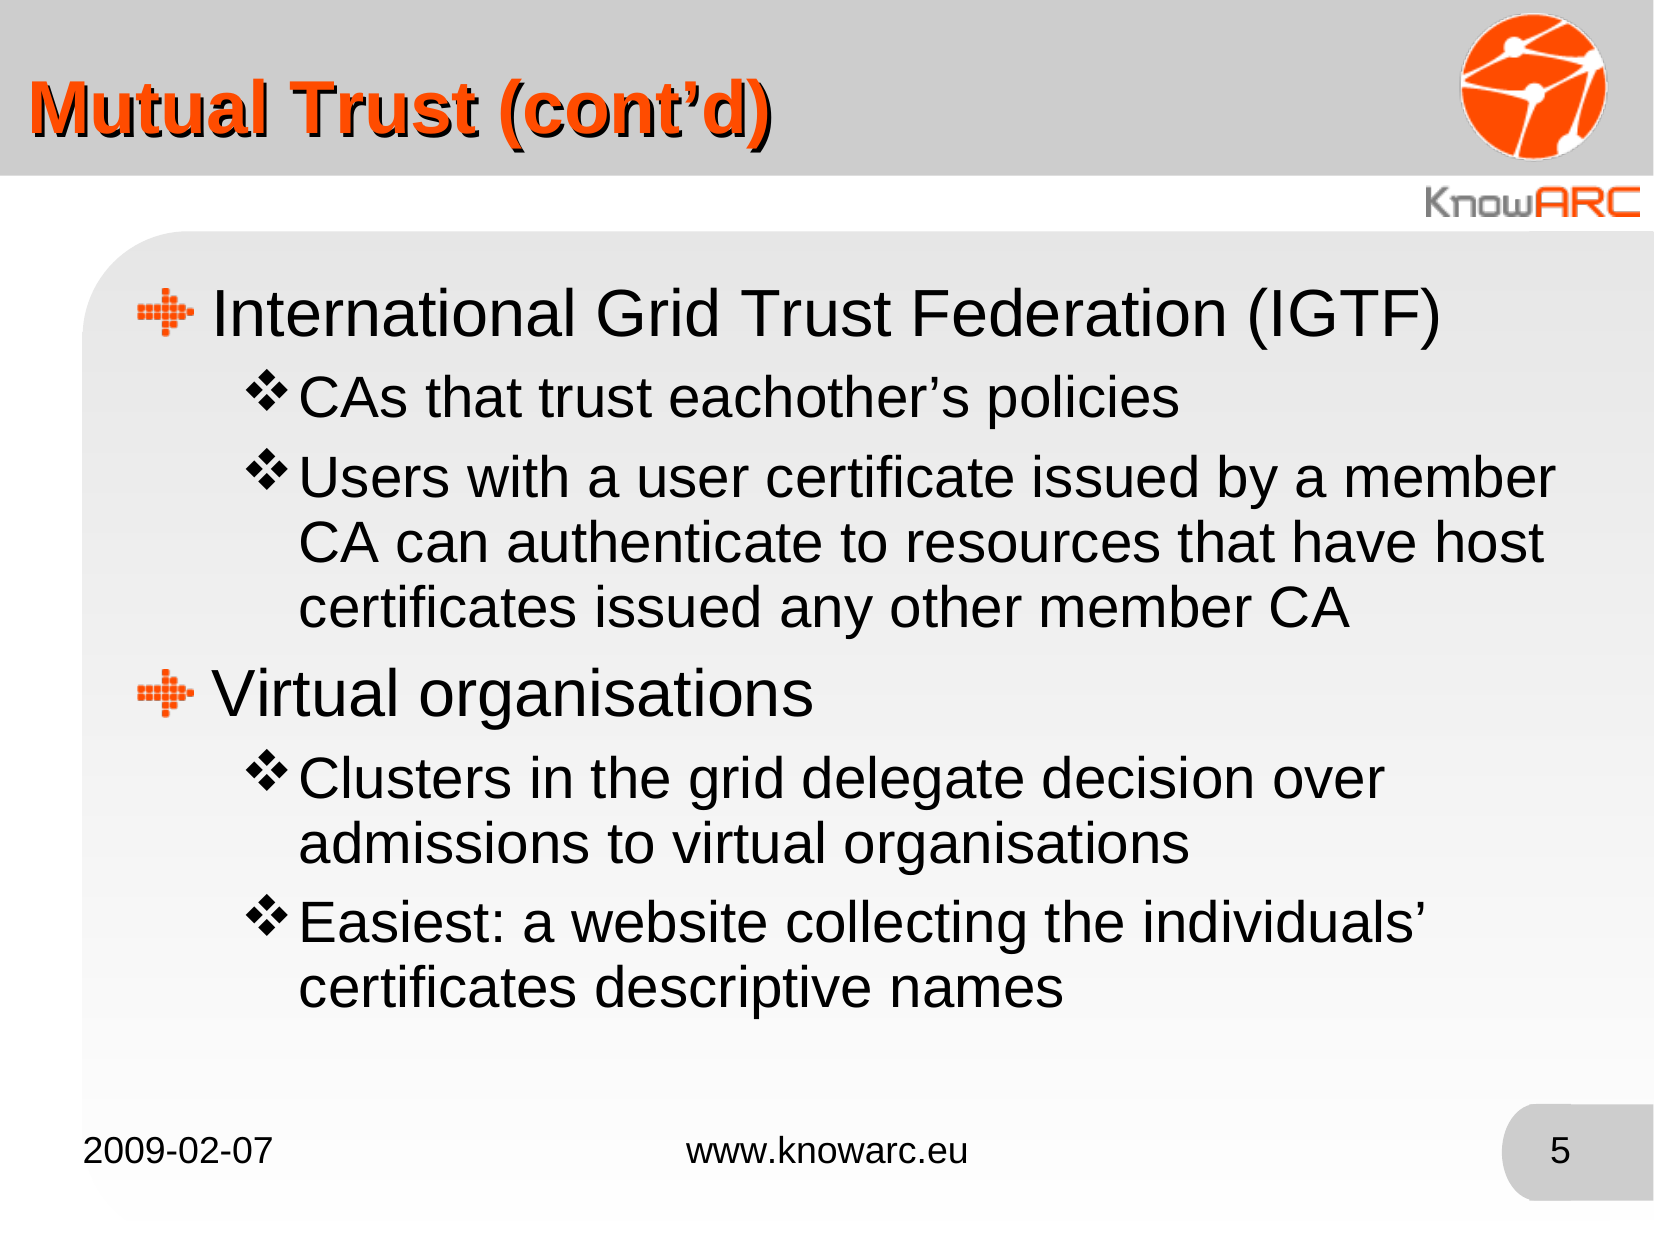

# Mutual Trust (cont’d)
International Grid Trust Federation (IGTF)
CAs that trust eachother’s policies
Users with a user certificate issued by a member CA can authenticate to resources that have host certificates issued any other member CA
Virtual organisations
Clusters in the grid delegate decision over admissions to virtual organisations
Easiest: a website collecting the individuals’ certificates descriptive names
2009-02-07
www.knowarc.eu
5